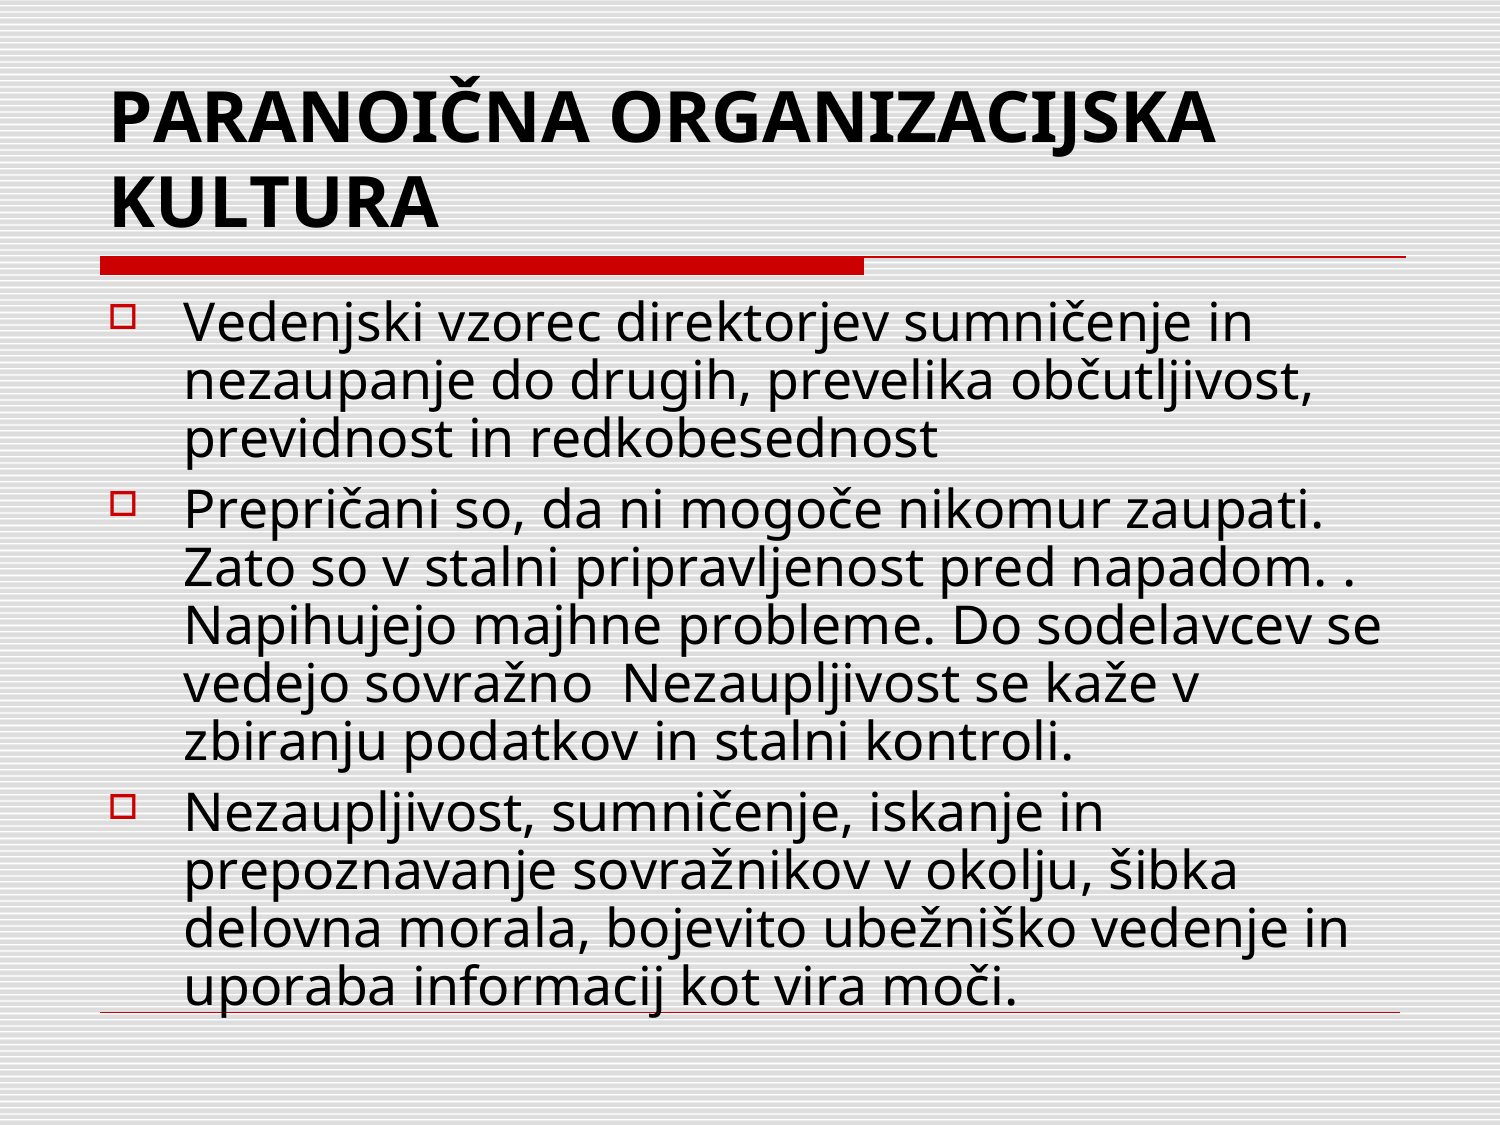

# PARANOIČNA ORGANIZACIJSKA KULTURA
Vedenjski vzorec direktorjev sumničenje in nezaupanje do drugih, prevelika občutljivost, previdnost in redkobesednost
Prepričani so, da ni mogoče nikomur zaupati. Zato so v stalni pripravljenost pred napadom. . Napihujejo majhne probleme. Do sodelavcev se vedejo sovražno Nezaupljivost se kaže v zbiranju podatkov in stalni kontroli.
Nezaupljivost, sumničenje, iskanje in prepoznavanje sovražnikov v okolju, šibka delovna morala, bojevito ubežniško vedenje in uporaba informacij kot vira moči.